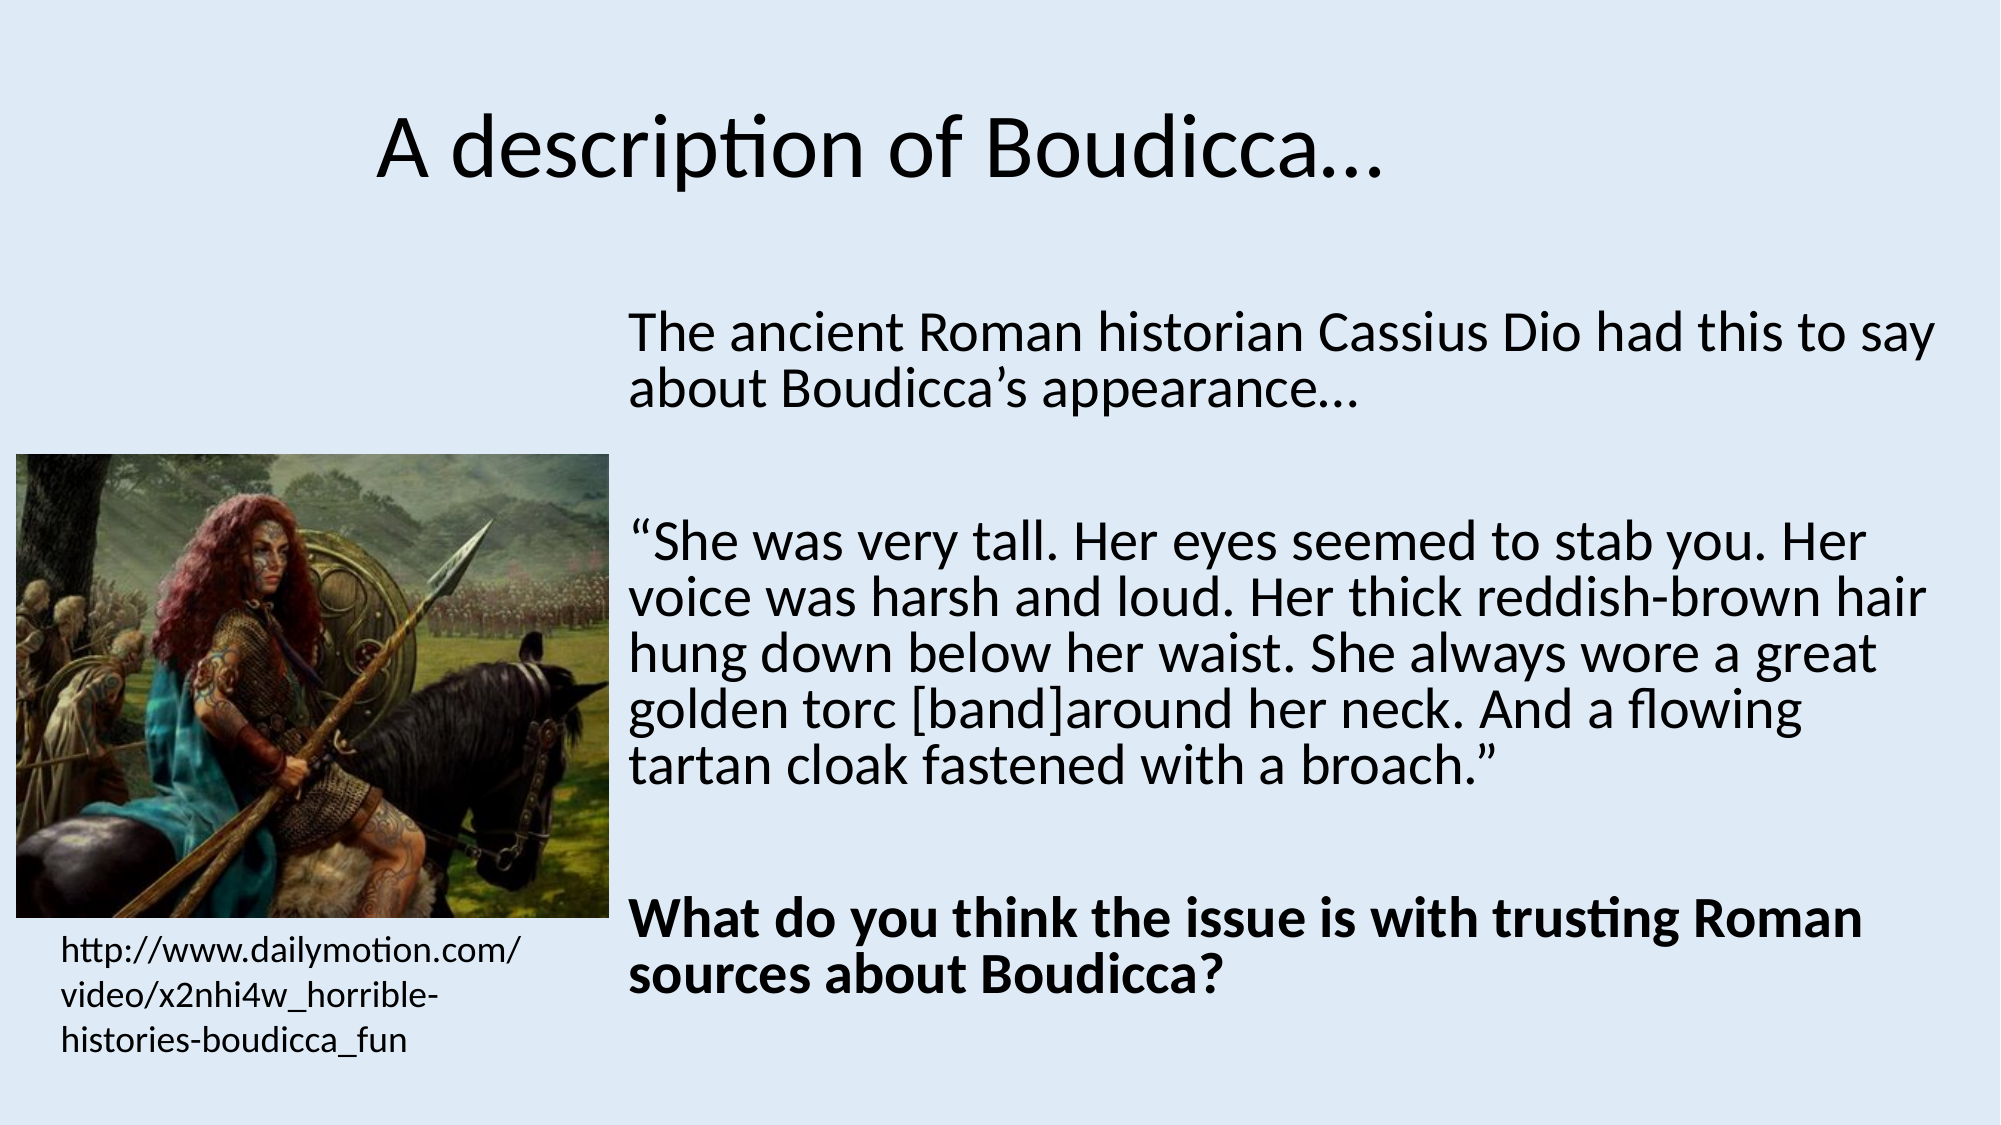

# A description of Boudicca…
The ancient Roman historian Cassius Dio had this to say about Boudicca’s appearance…
“She was very tall. Her eyes seemed to stab you. Her voice was harsh and loud. Her thick reddish-brown hair hung down below her waist. She always wore a great golden torc [band]around her neck. And a flowing tartan cloak fastened with a broach.”
What do you think the issue is with trusting Roman sources about Boudicca?
http://www.dailymotion.com/video/x2nhi4w_horrible-histories-boudicca_fun